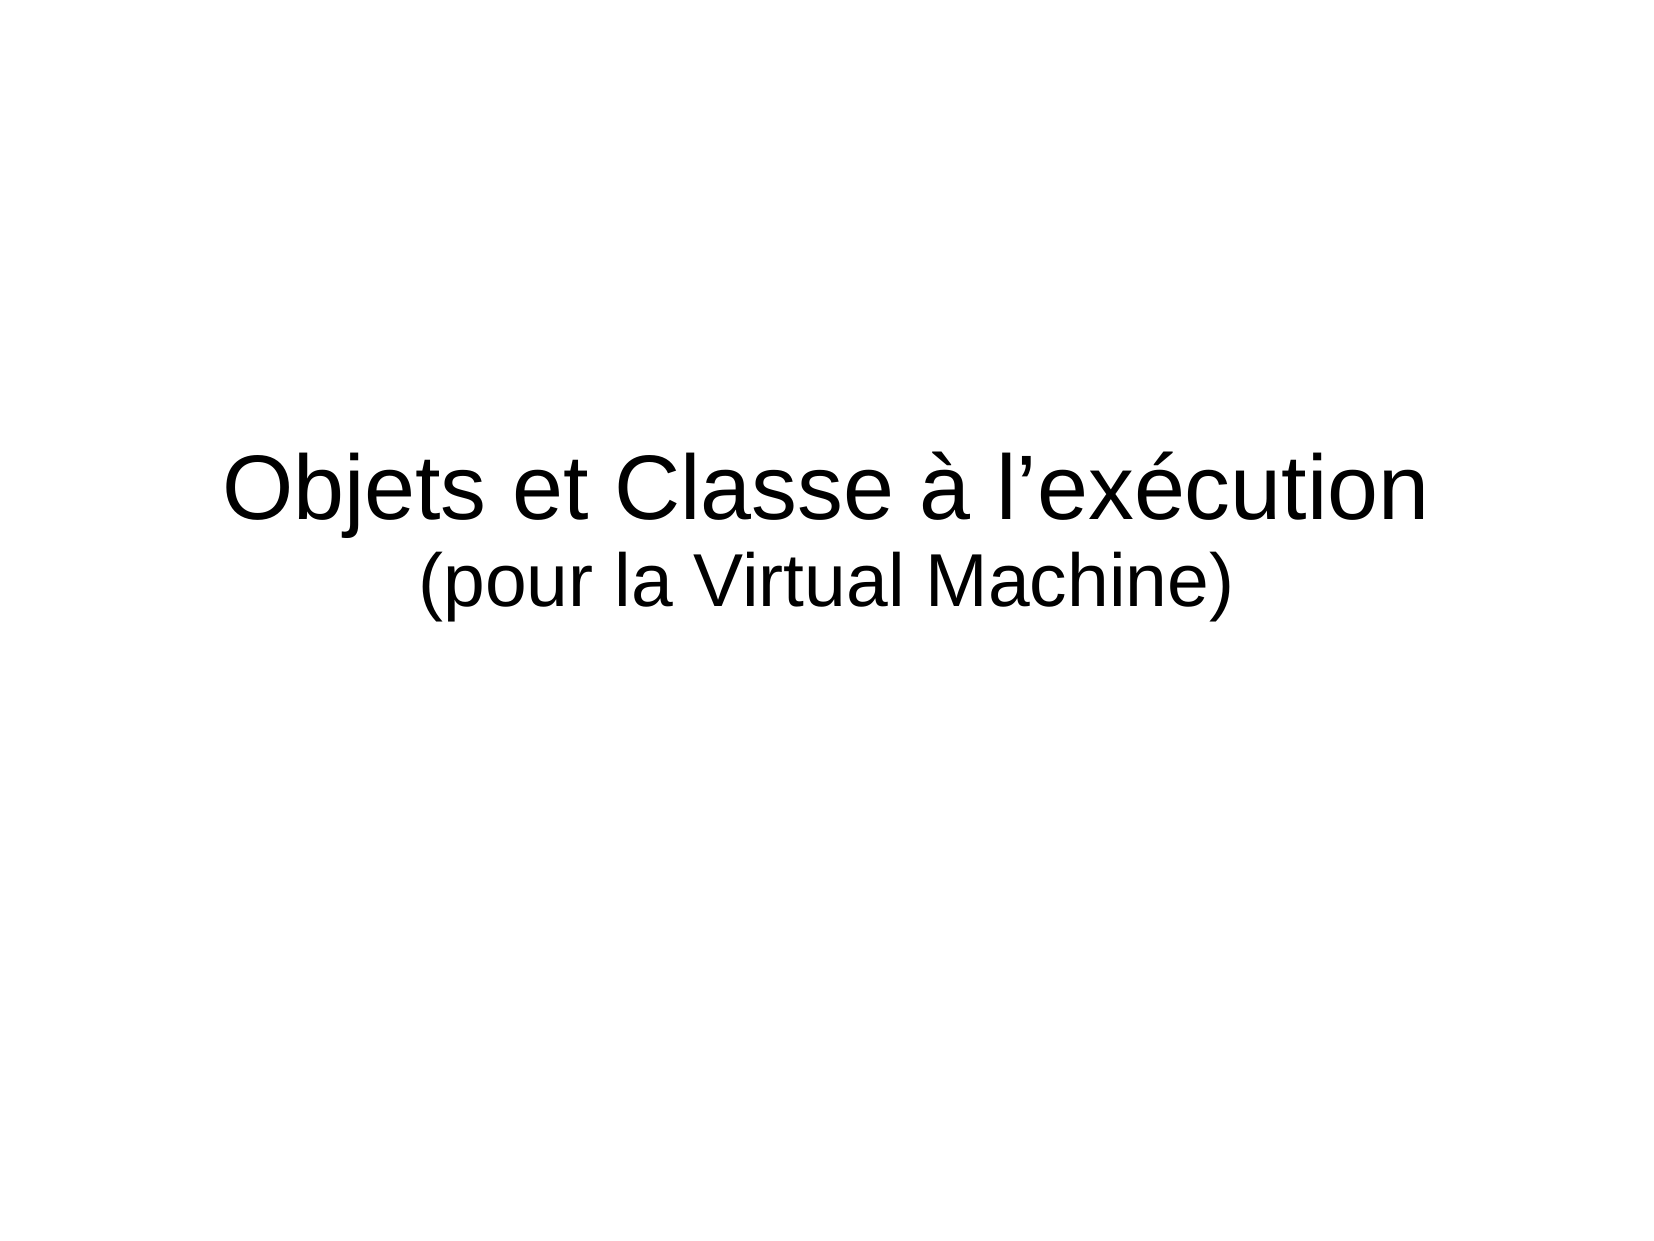

# Objets et Classe à l’exécution (pour la Virtual Machine)